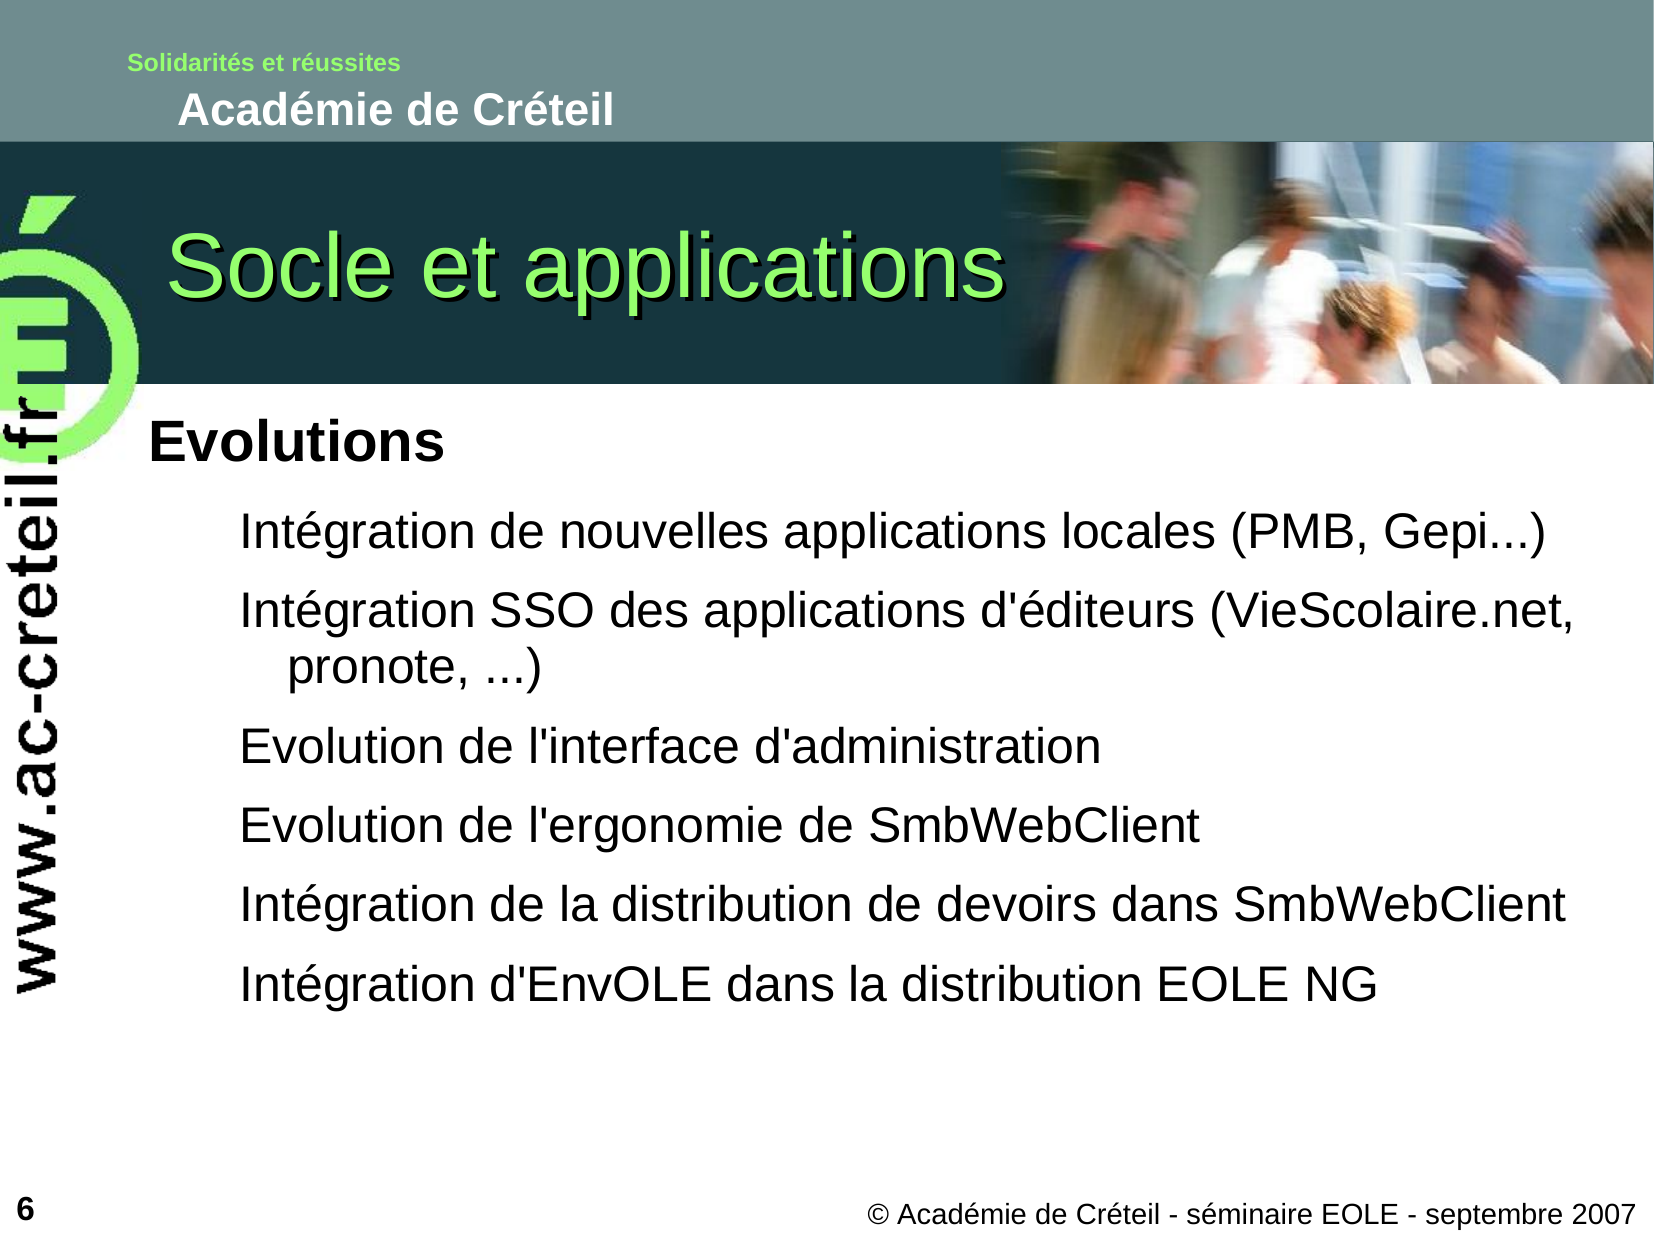

# Socle et applications
Evolutions
Intégration de nouvelles applications locales (PMB, Gepi...)
Intégration SSO des applications d'éditeurs (VieScolaire.net, pronote, ...)
Evolution de l'interface d'administration
Evolution de l'ergonomie de SmbWebClient
Intégration de la distribution de devoirs dans SmbWebClient
Intégration d'EnvOLE dans la distribution EOLE NG
© Académie de Créteil - séminaire EOLE - septembre 2007
6